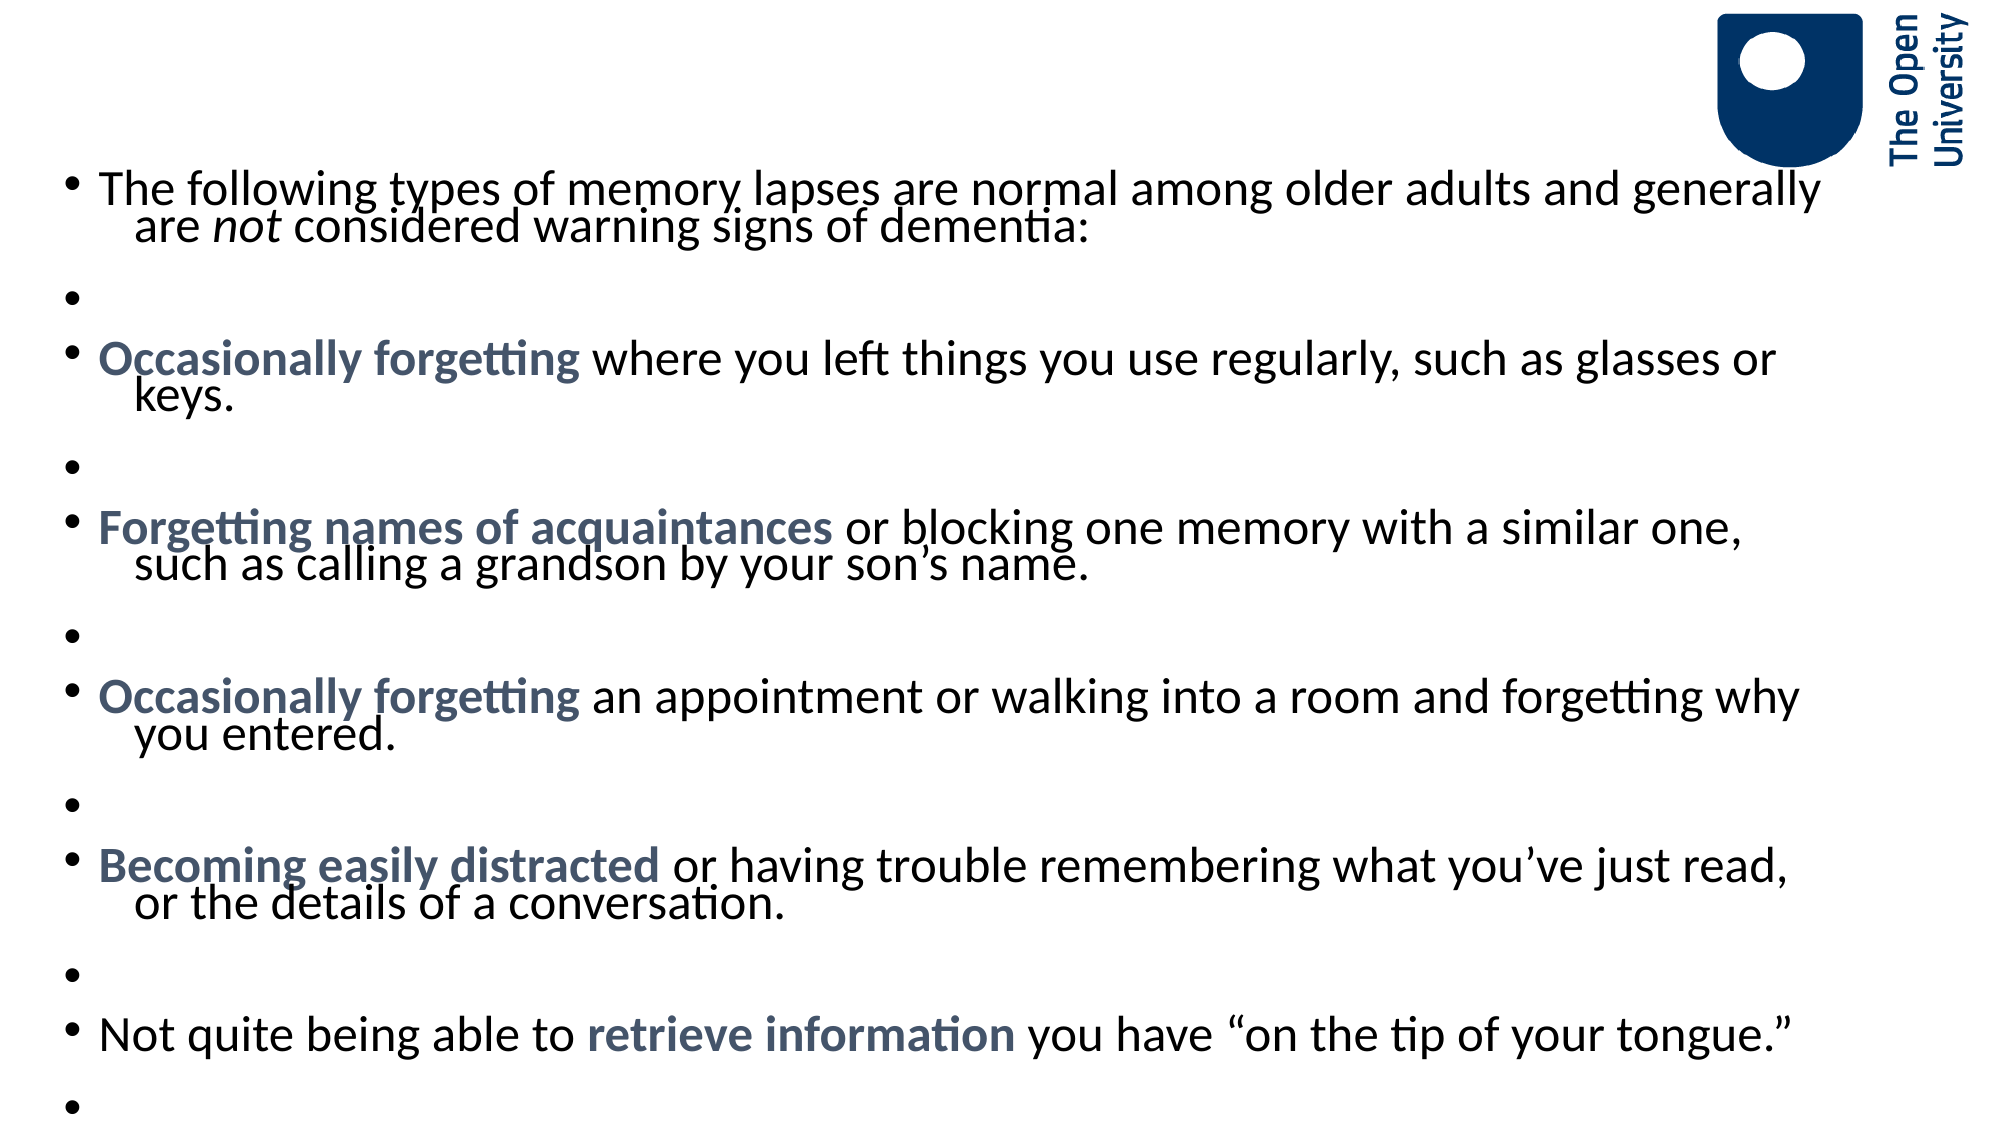

# The following types of memory lapses are normal among older adults and generally are not considered warning signs of dementia:
Occasionally forgetting where you left things you use regularly, such as glasses or keys.
Forgetting names of acquaintances or blocking one memory with a similar one, such as calling a grandson by your son’s name.
Occasionally forgetting an appointment or walking into a room and forgetting why you entered.
Becoming easily distracted or having trouble remembering what you’ve just read, or the details of a conversation.
Not quite being able to retrieve information you have “on the tip of your tongue.”